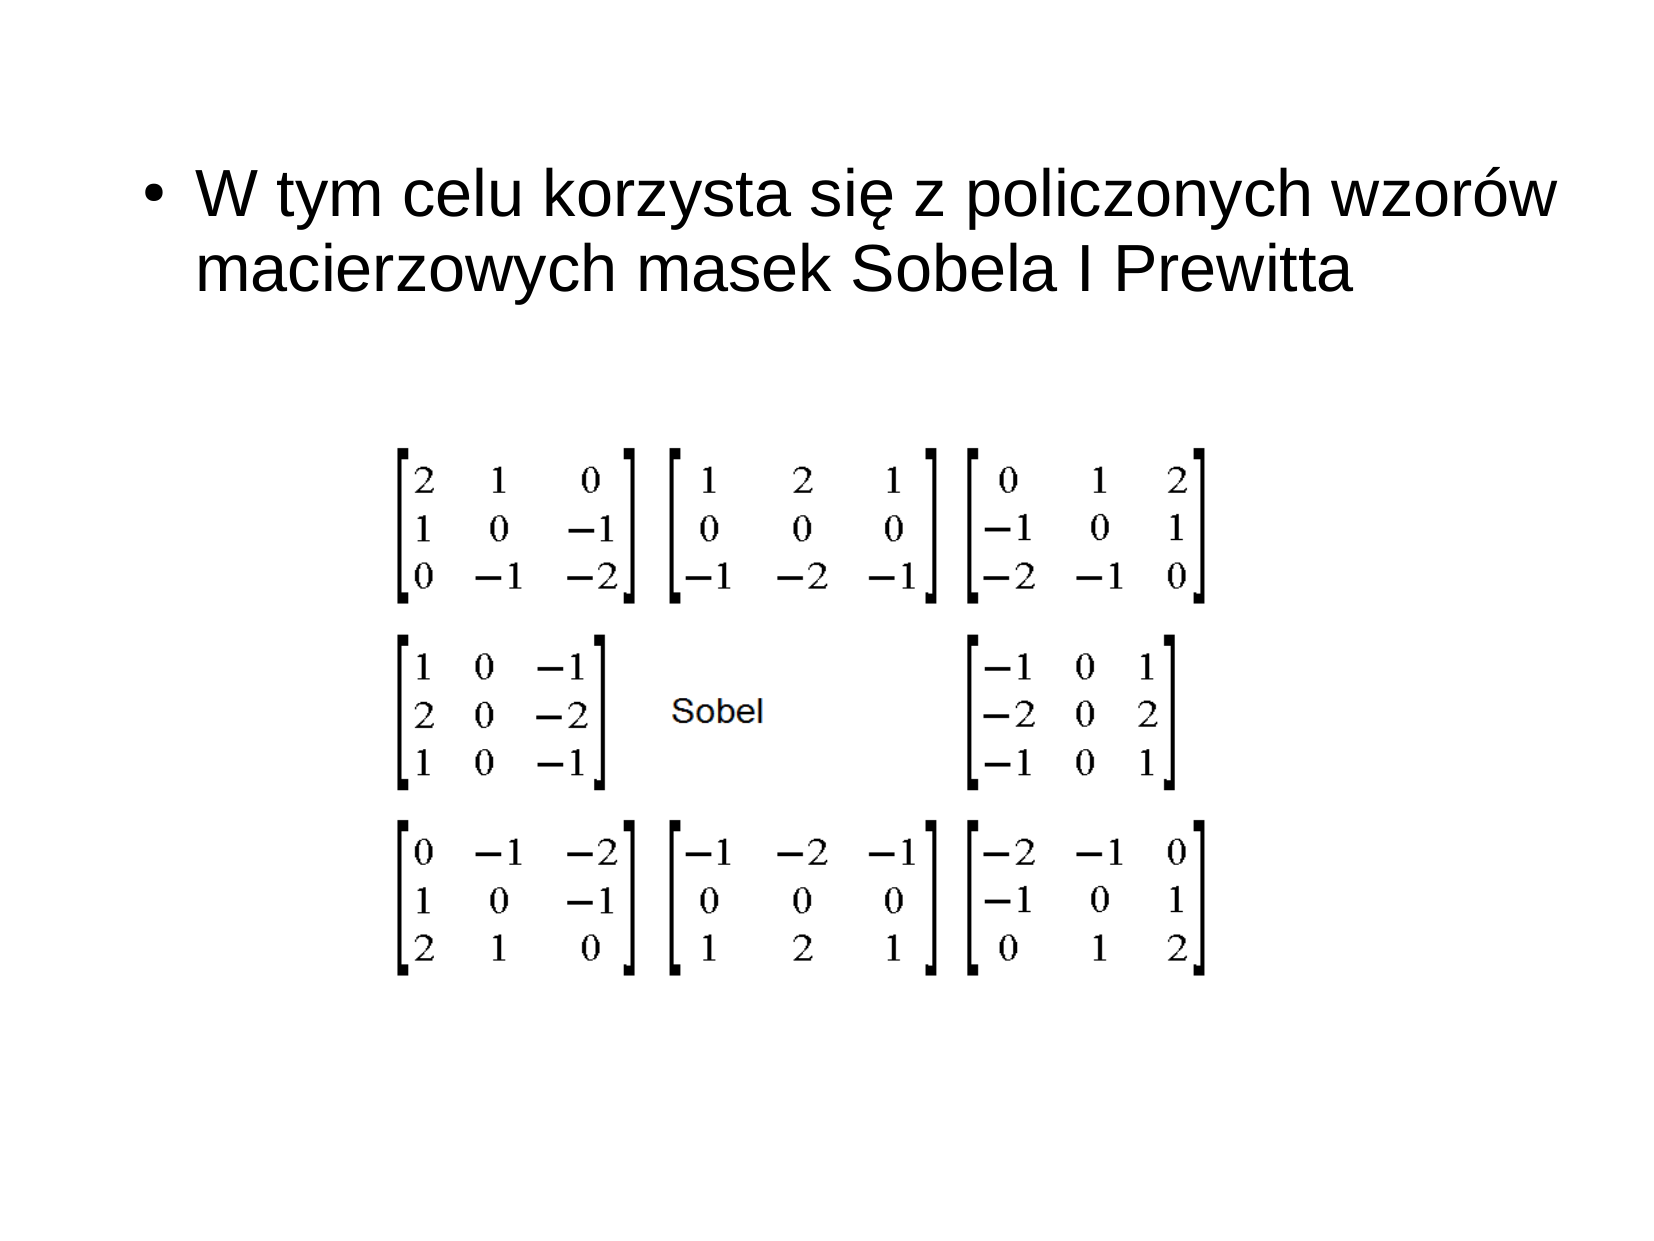

# W tym celu korzysta się z policzonych wzorów macierzowych masek Sobela I Prewitta